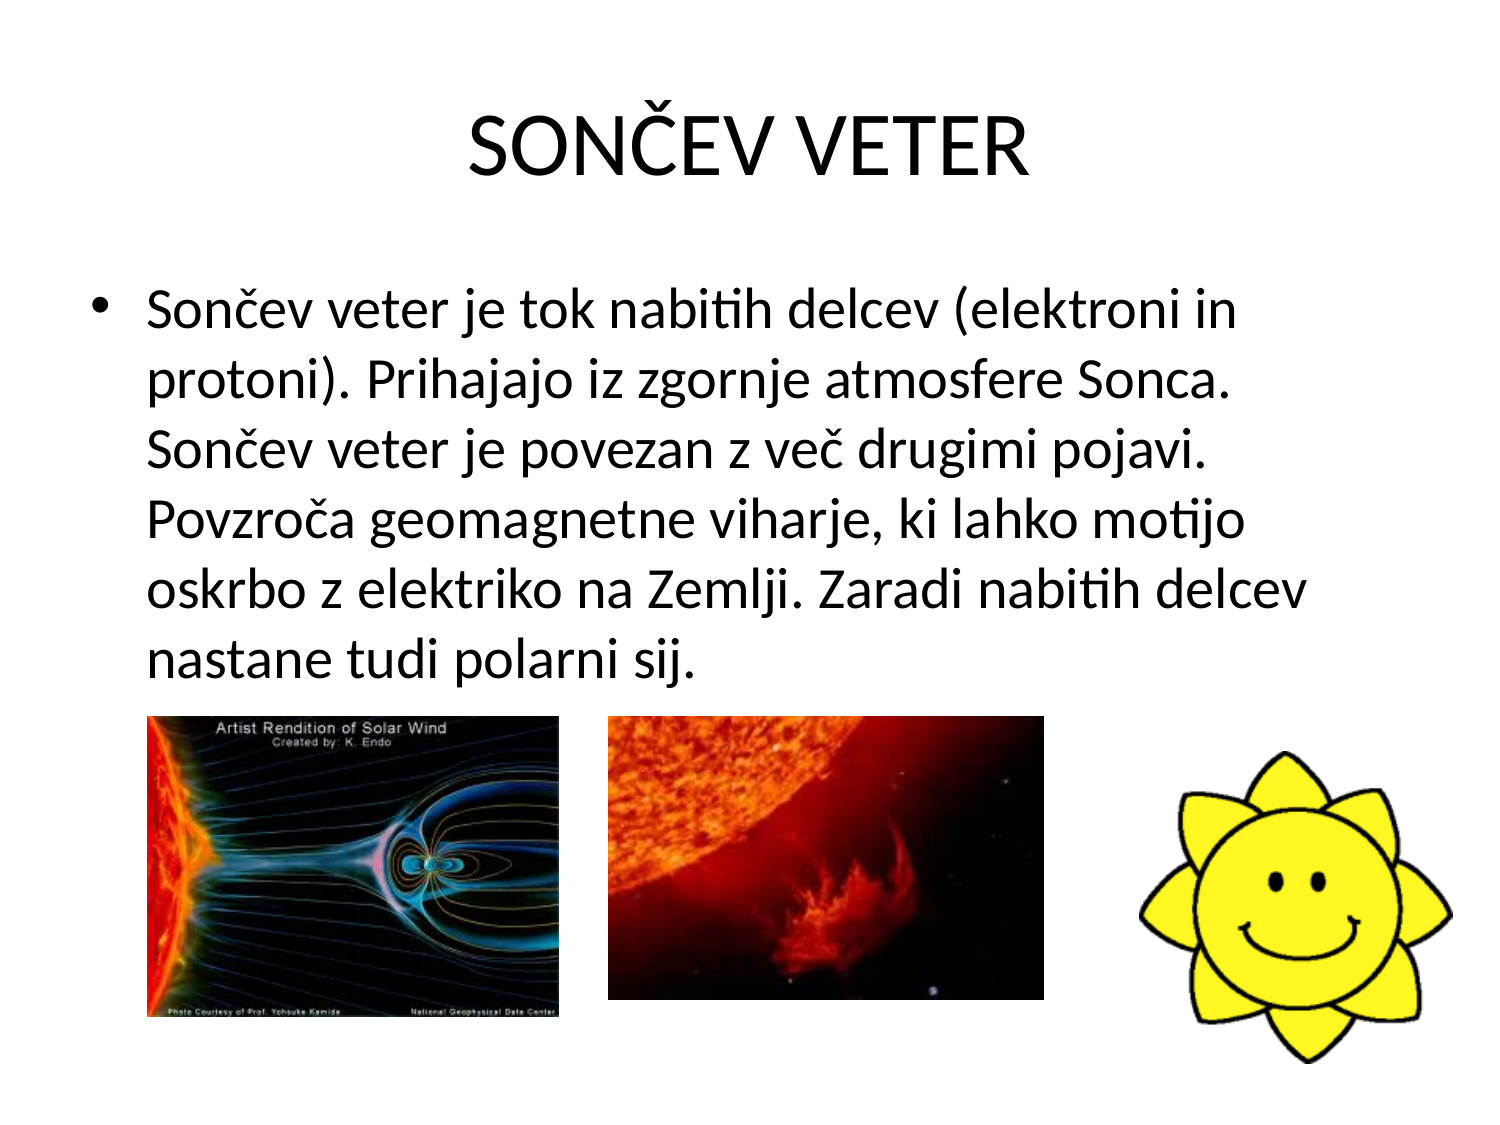

# SONČEV VETER
Sončev veter je tok nabitih delcev (elektroni in protoni). Prihajajo iz zgornje atmosfere Sonca. Sončev veter je povezan z več drugimi pojavi. Povzroča geomagnetne viharje, ki lahko motijo oskrbo z elektriko na Zemlji. Zaradi nabitih delcev nastane tudi polarni sij.